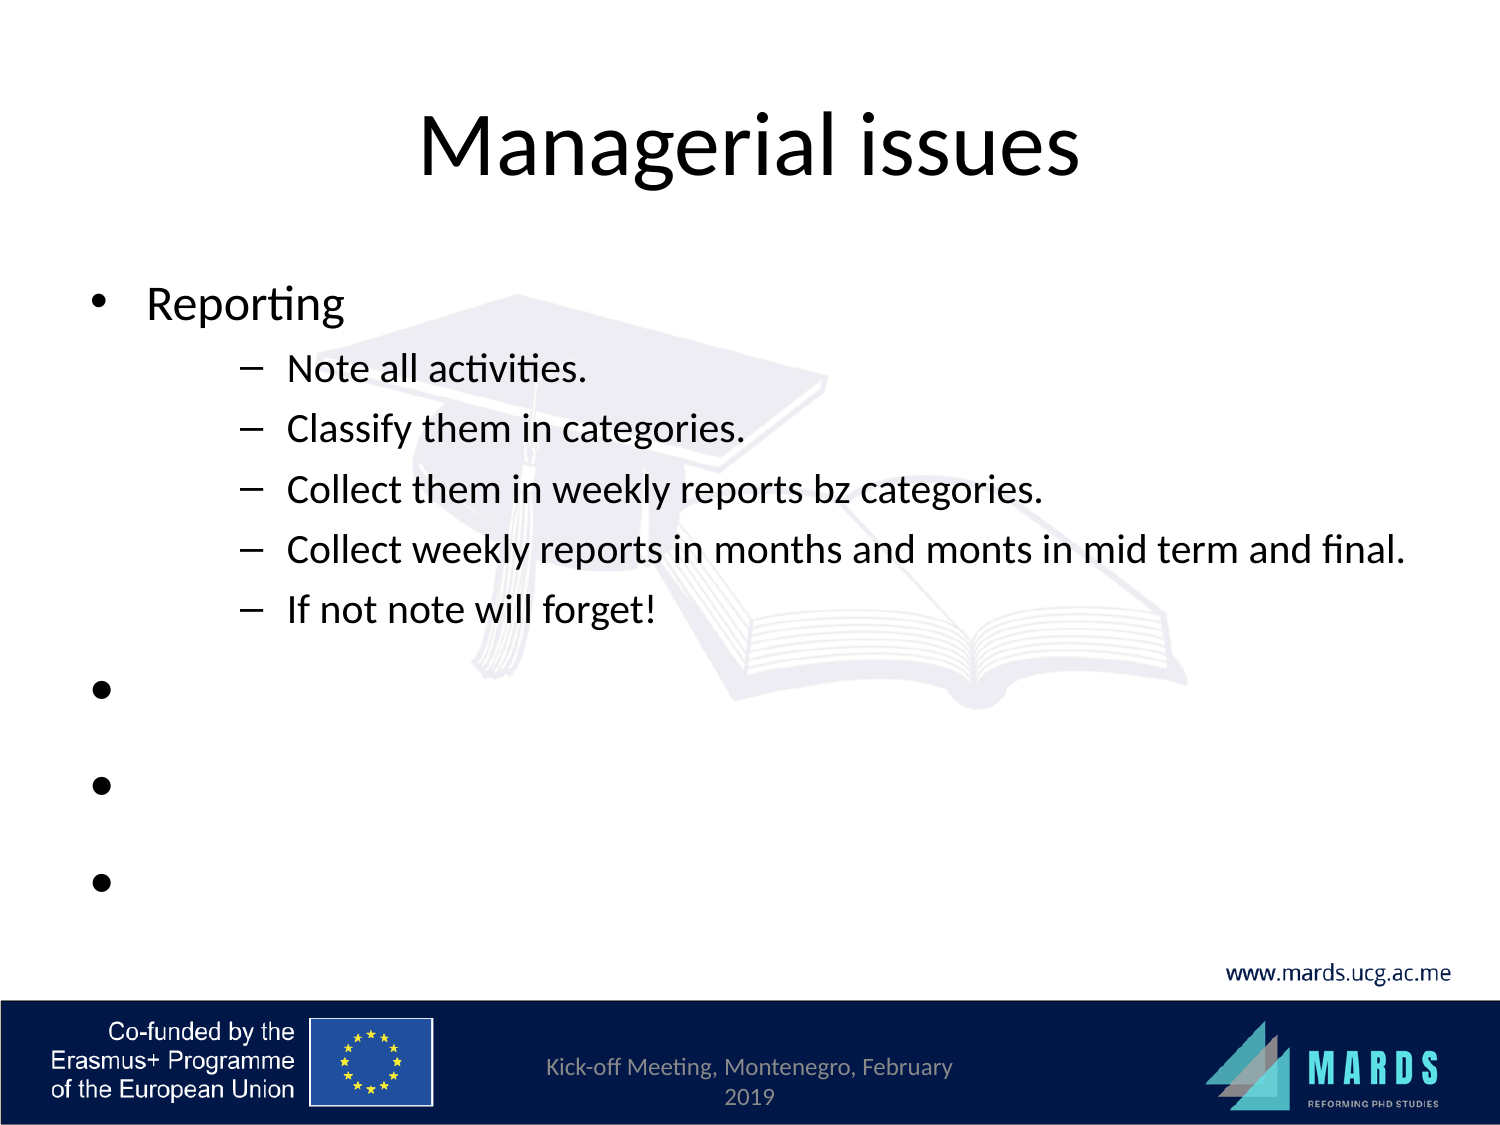

# Managerial issues
Reporting
Note all activities.
Classify them in categories.
Collect them in weekly reports bz categories.
Collect weekly reports in months and monts in mid term and final.
If not note will forget!
Kick-off Meeting, Montenegro, February 2019